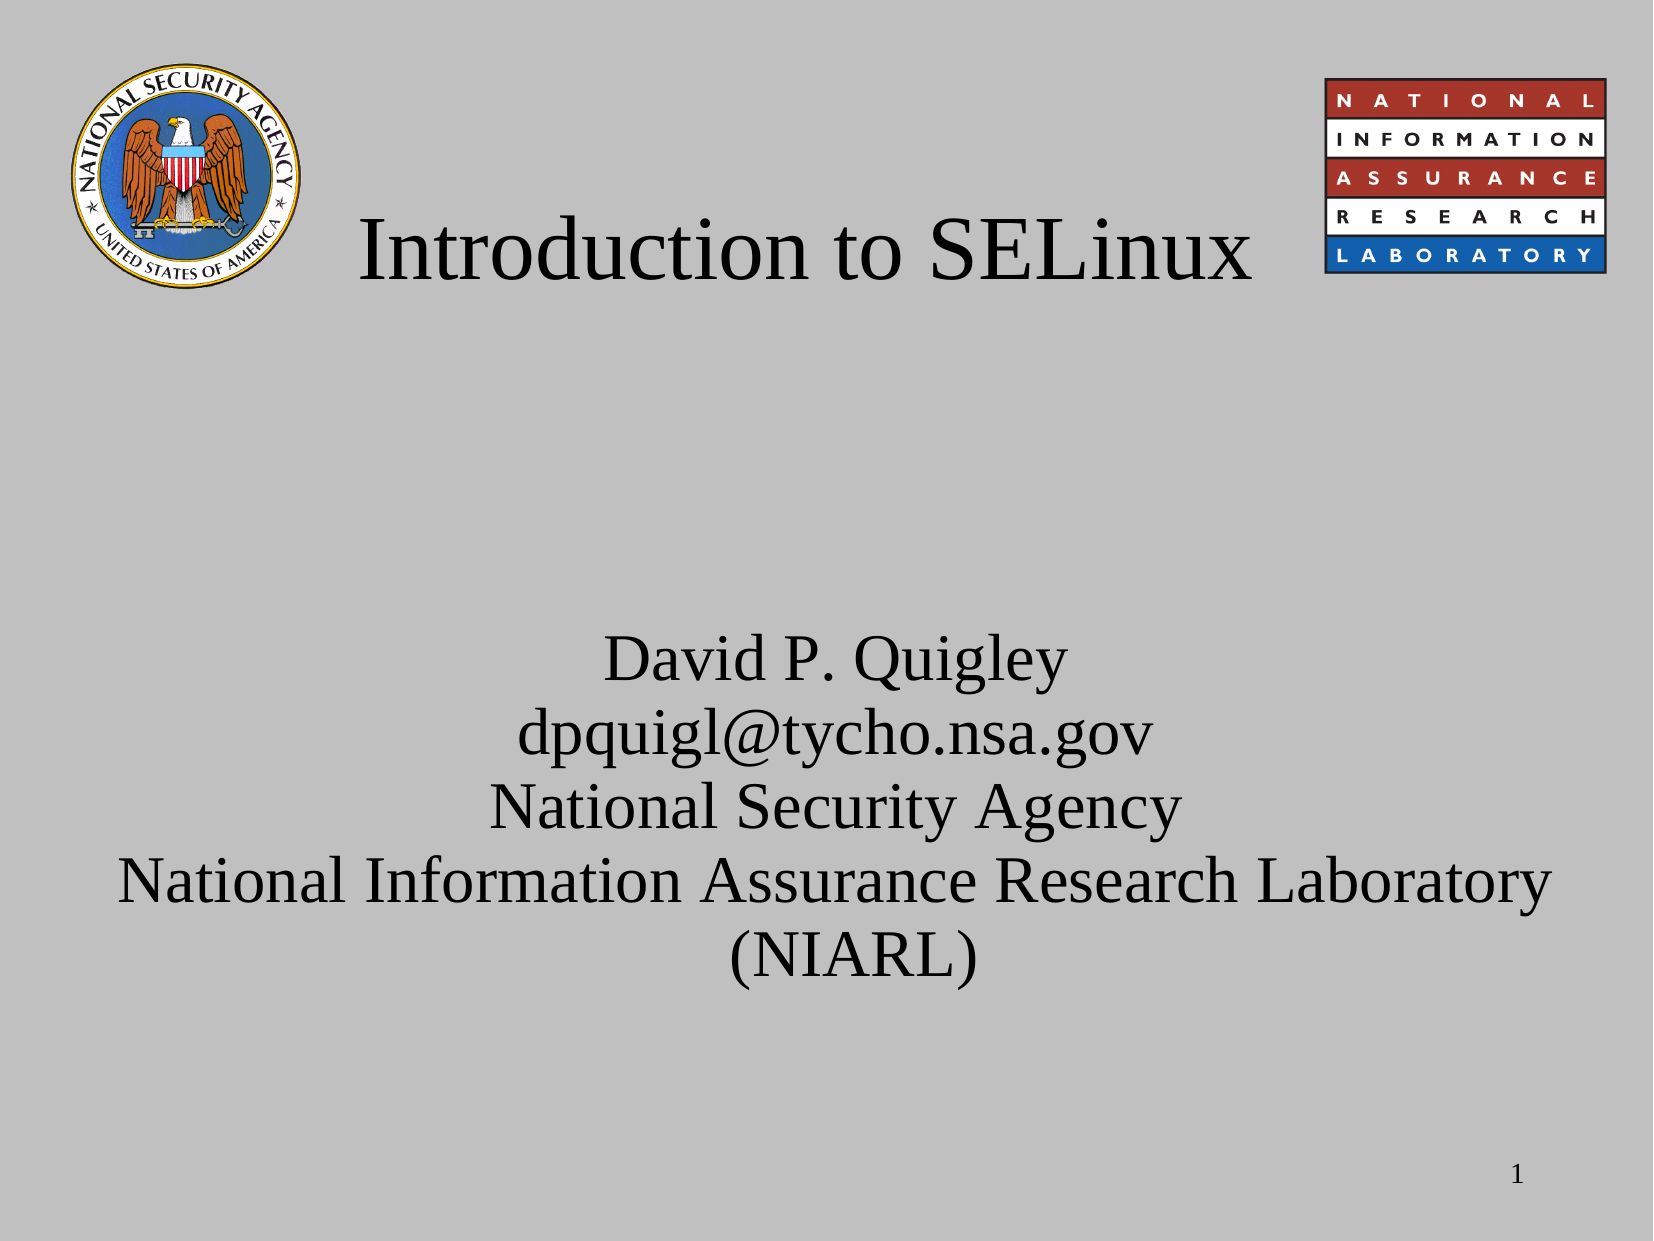

# Introduction to SELinux
David P. Quigley
dpquigl@tycho.nsa.gov
National Security Agency
National Information Assurance Research Laboratory (NIARL)